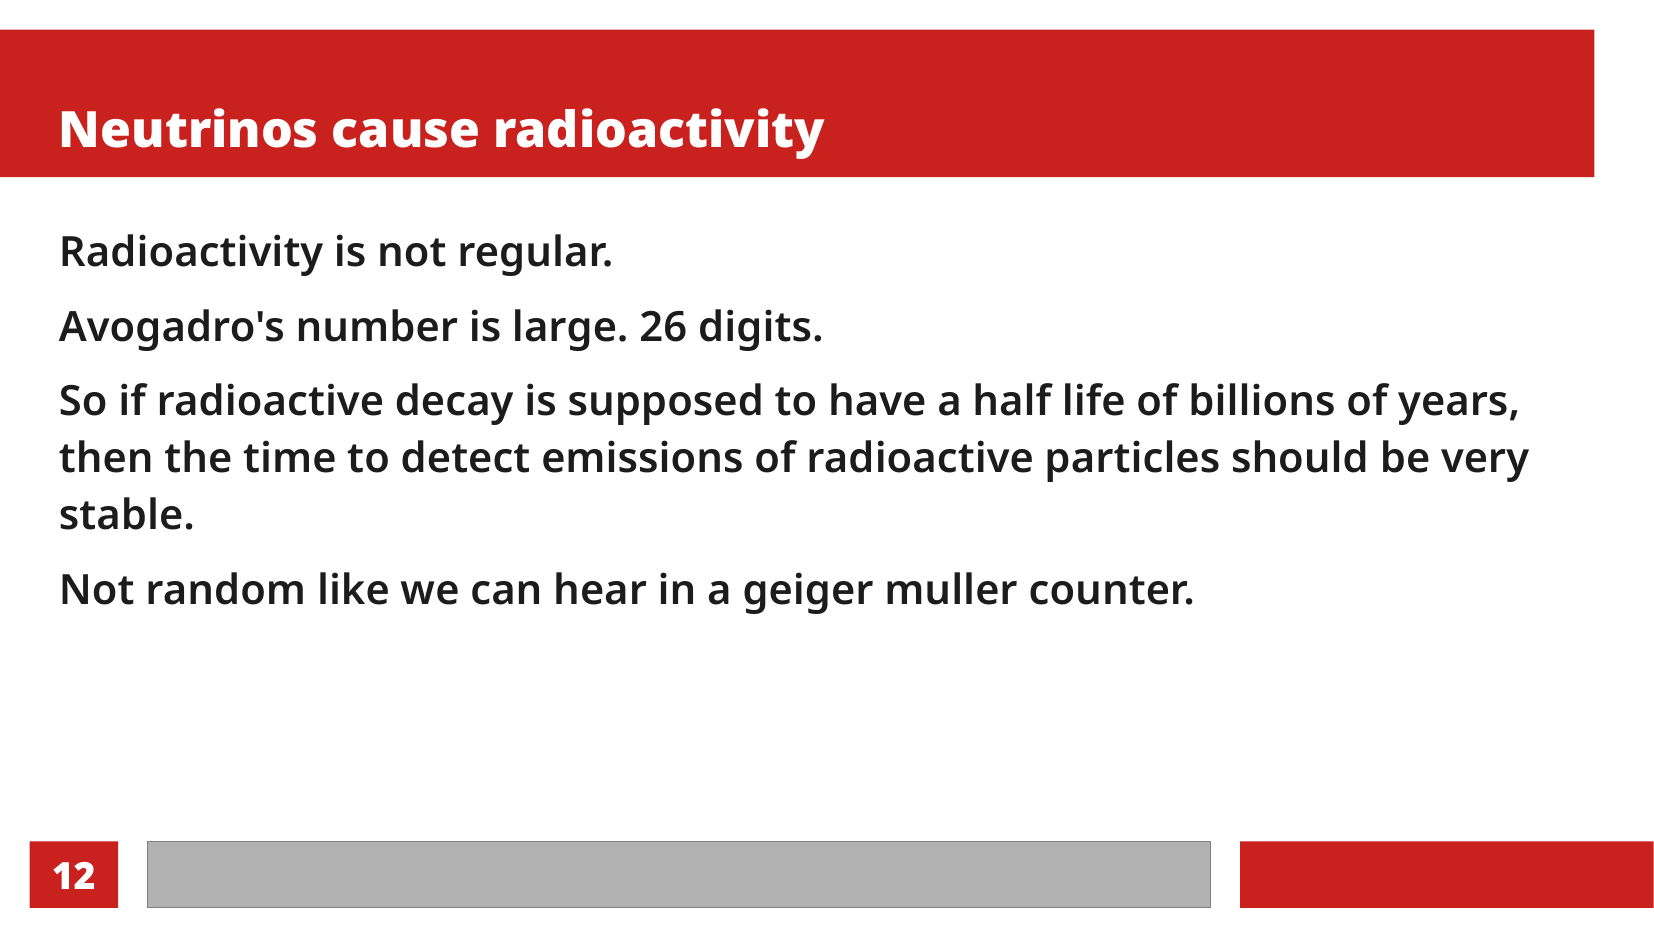

# Neutrinos cause radioactivity
Radioactivity is not regular.
Avogadro's number is large. 26 digits.
So if radioactive decay is supposed to have a half life of billions of years, then the time to detect emissions of radioactive particles should be very stable.
Not random like we can hear in a geiger muller counter.
12